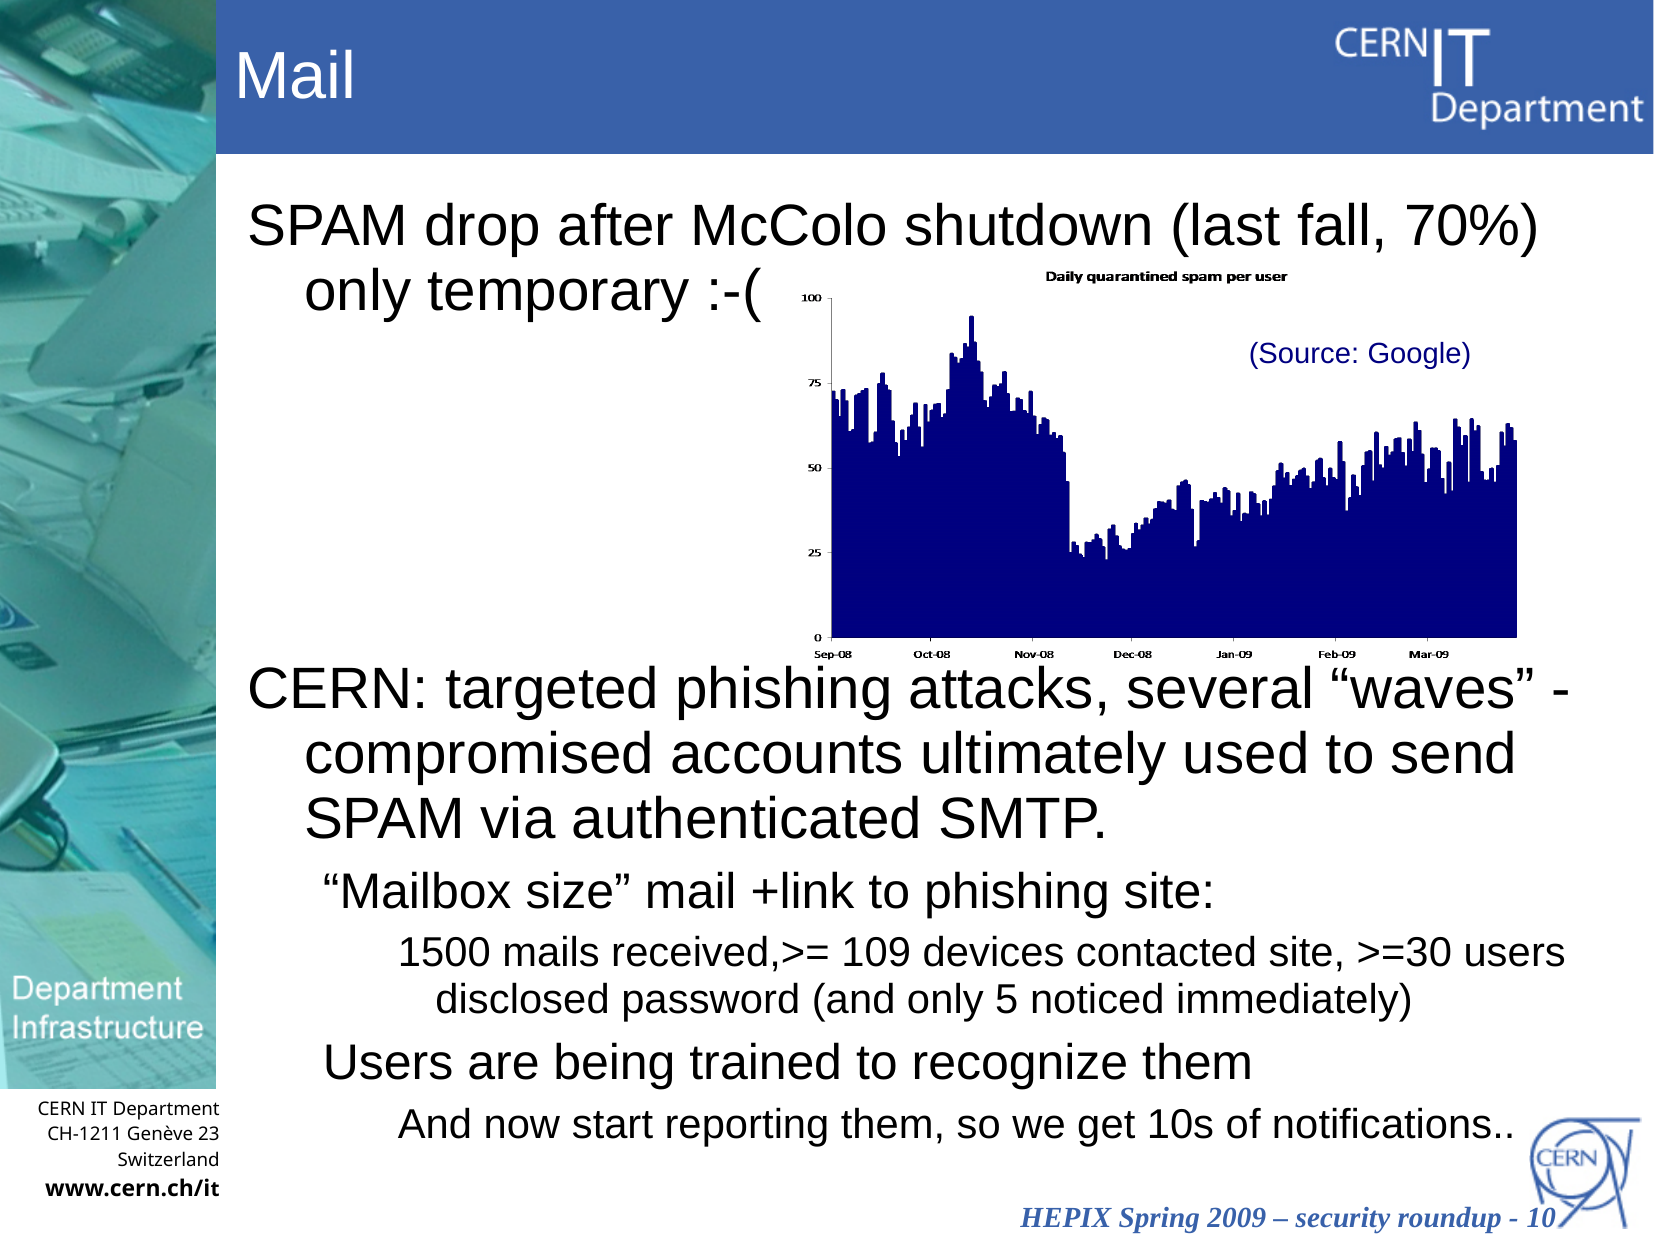

# Mail
SPAM drop after McColo shutdown (last fall, 70%) only temporary :-(
CERN: targeted phishing attacks, several “waves” - compromised accounts ultimately used to send SPAM via authenticated SMTP.
“Mailbox size” mail +link to phishing site:
1500 mails received,>= 109 devices contacted site, >=30 users disclosed password (and only 5 noticed immediately)
Users are being trained to recognize them
And now start reporting them, so we get 10s of notifications..
(Source: Google)